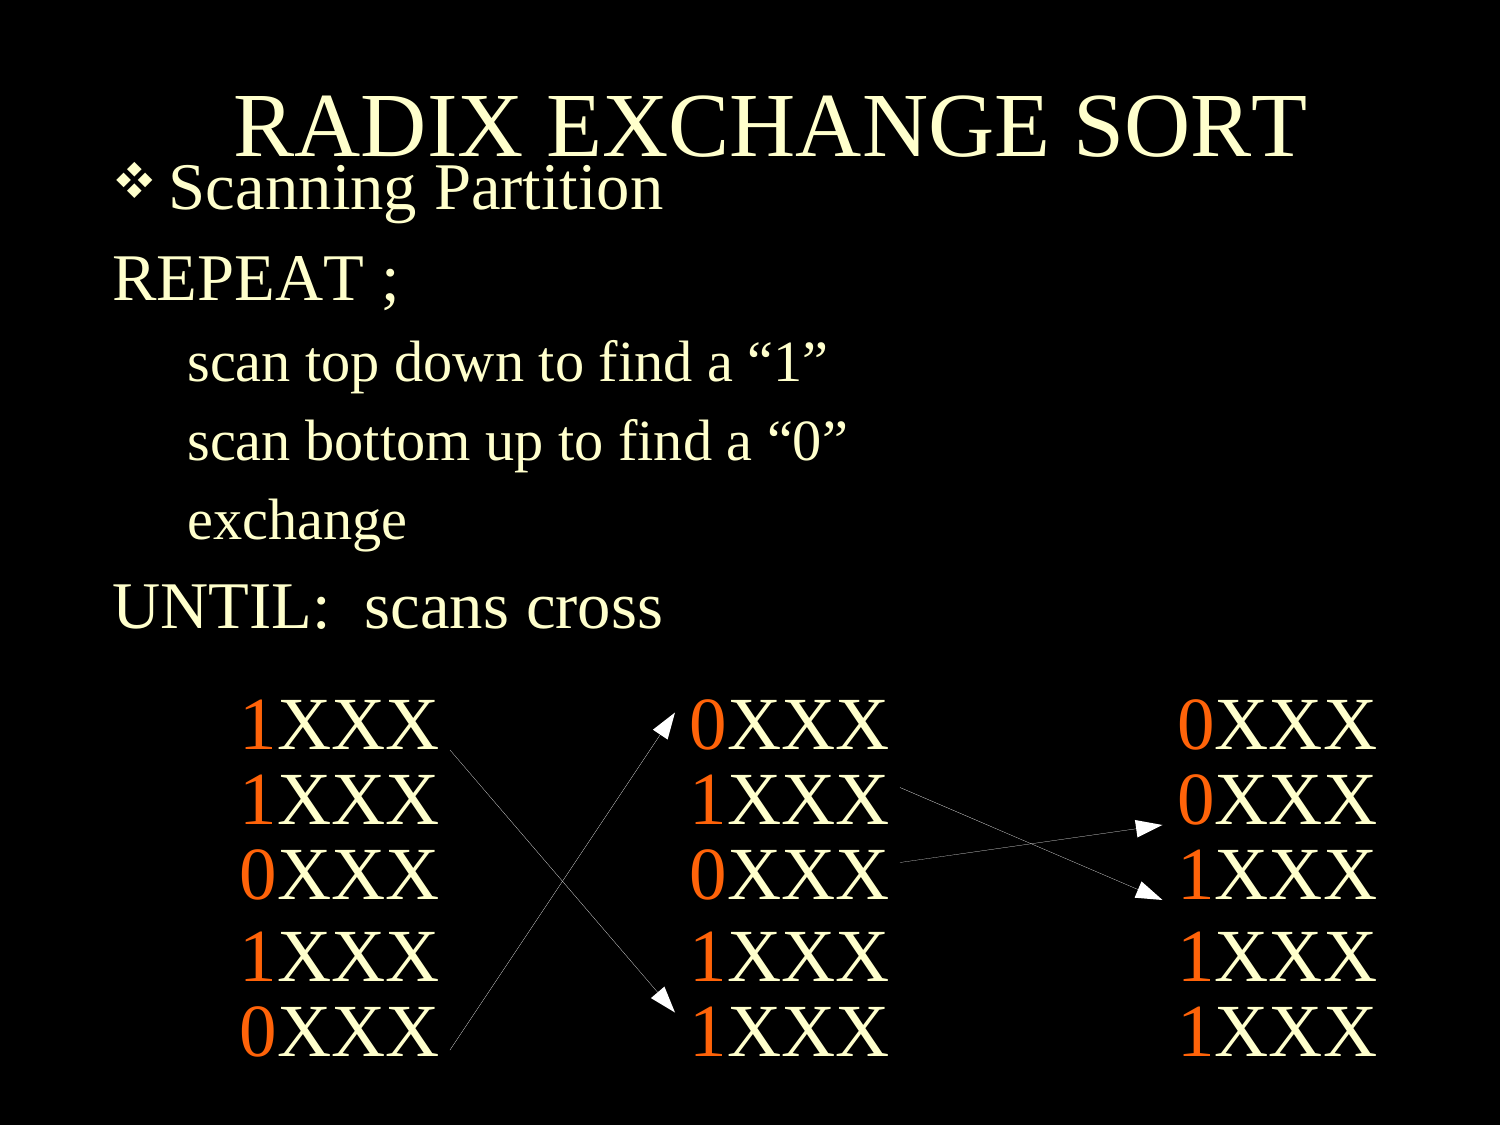

# RADIX EXCHANGE SORT
Scanning Partition
REPEAT ;
scan top down to find a “1”
scan bottom up to find a “0”
exchange
UNTIL: scans cross
1XXX
0XXX
0XXX
1XXX
1XXX
0XXX
0XXX
0XXX
1XXX
1XXX
1XXX
1XXX
0XXX
1XXX
1XXX